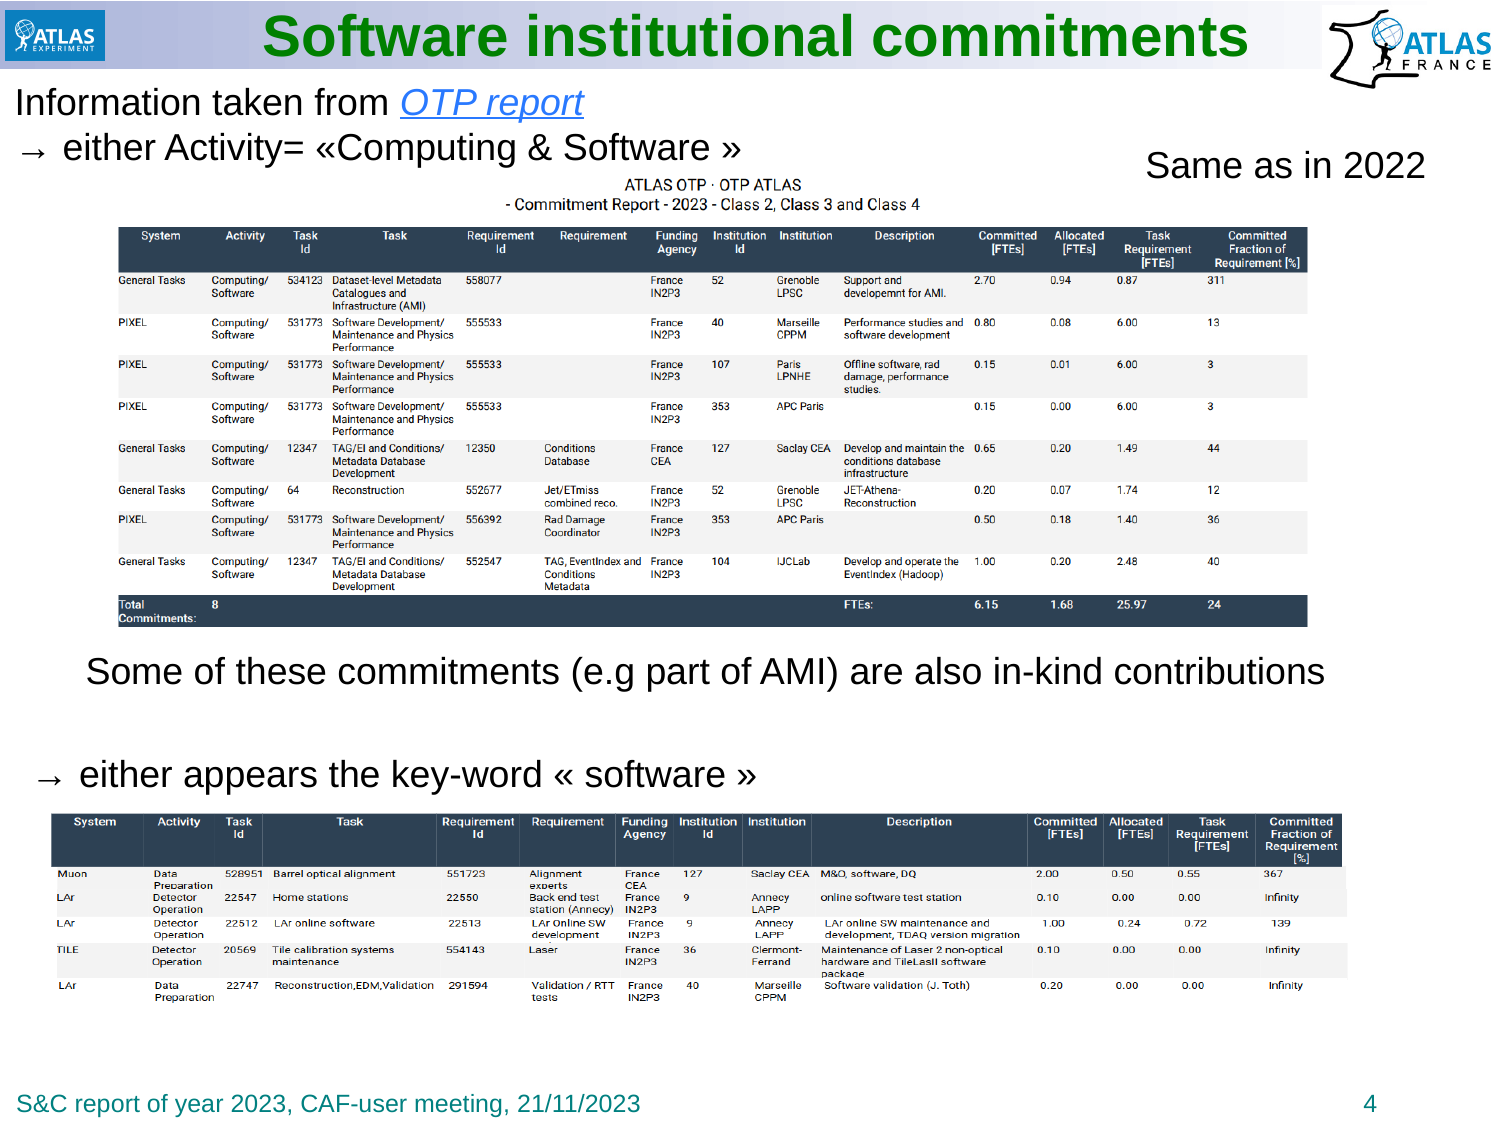

Software institutional commitments
Information taken from OTP report
→ either Activity= «Computing & Software »
Same as in 2022
Some of these commitments (e.g part of AMI) are also in-kind contributions
 → either appears the key-word « software »